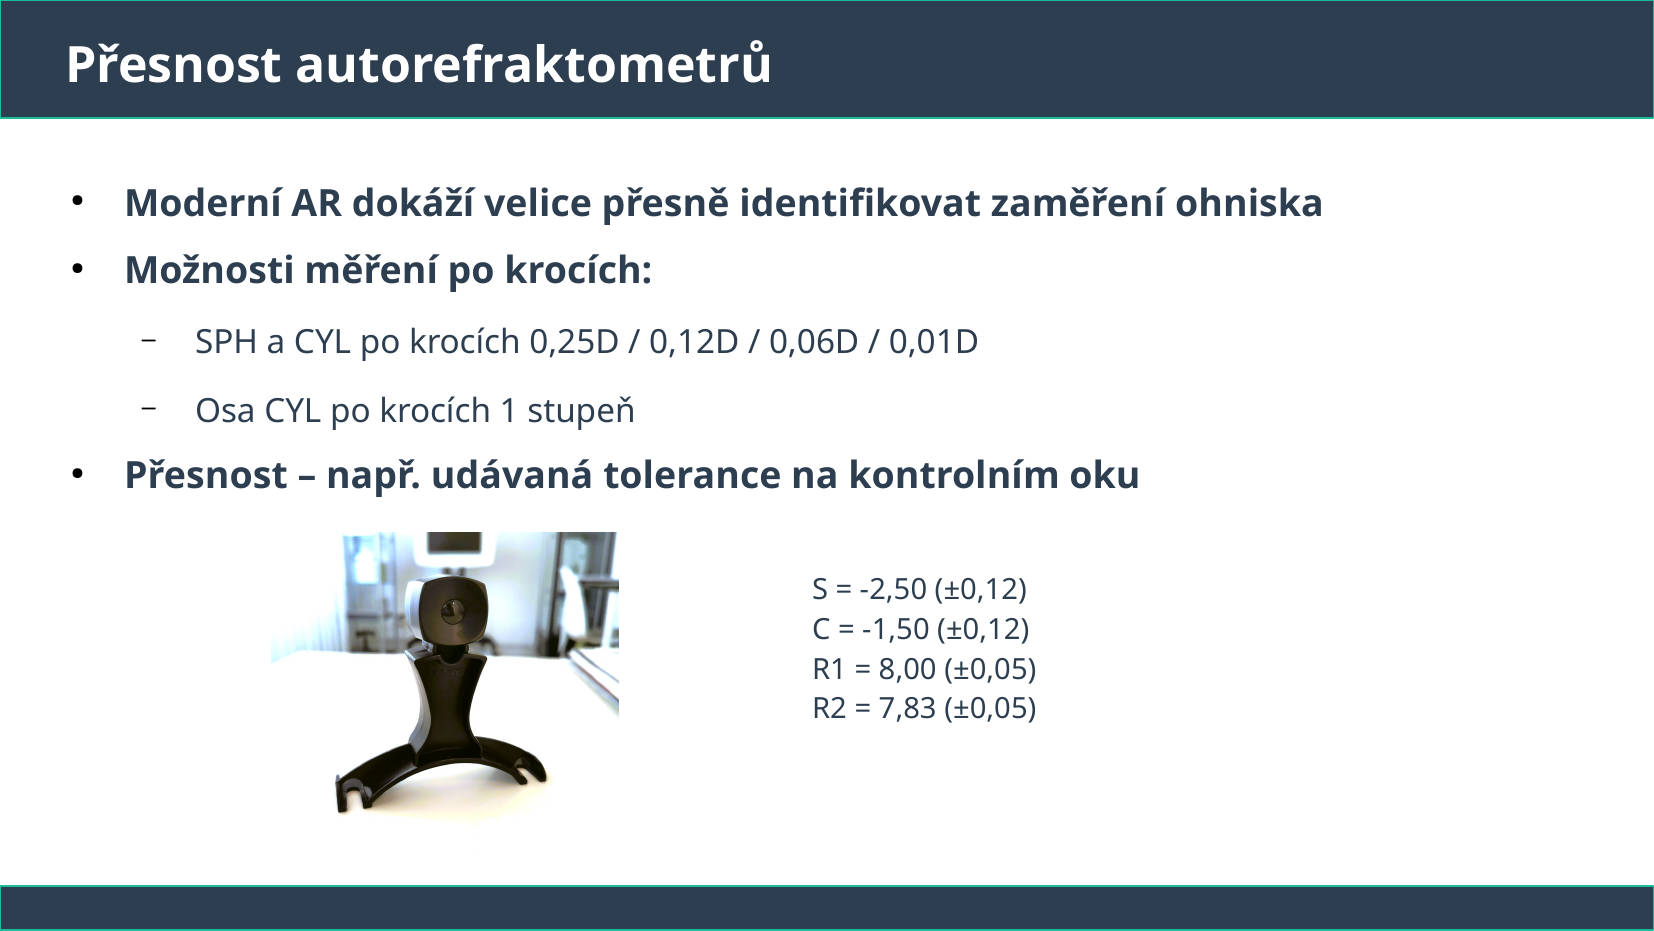

# Přesnost autorefraktometrů
Moderní AR dokáží velice přesně identifikovat zaměření ohniska
Možnosti měření po krocích:
SPH a CYL po krocích 0,25D / 0,12D / 0,06D / 0,01D
Osa CYL po krocích 1 stupeň
Přesnost – např. udávaná tolerance na kontrolním oku
S = -2,50 (±0,12)
C = -1,50 (±0,12)
R1 = 8,00 (±0,05)
R2 = 7,83 (±0,05)
8